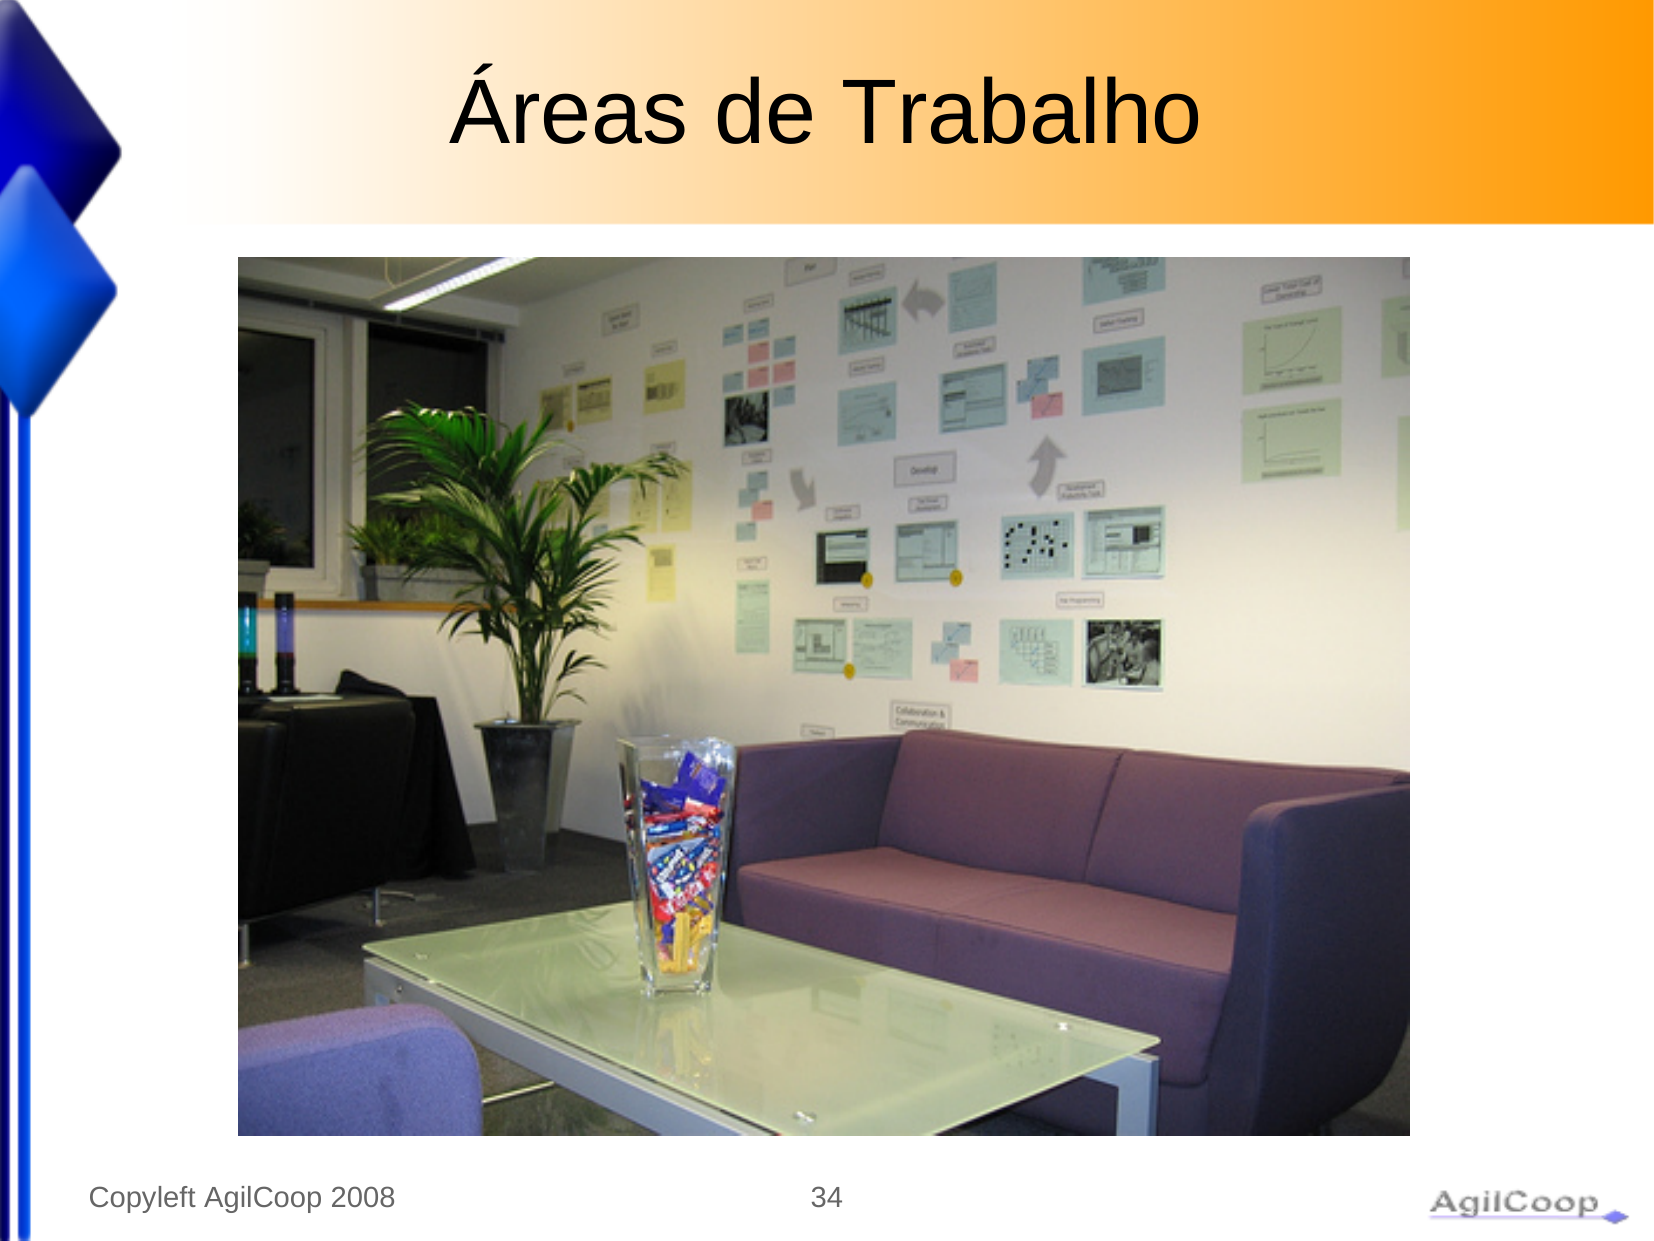

# Áreas de Trabalho
Copyleft AgilCoop 2008
34